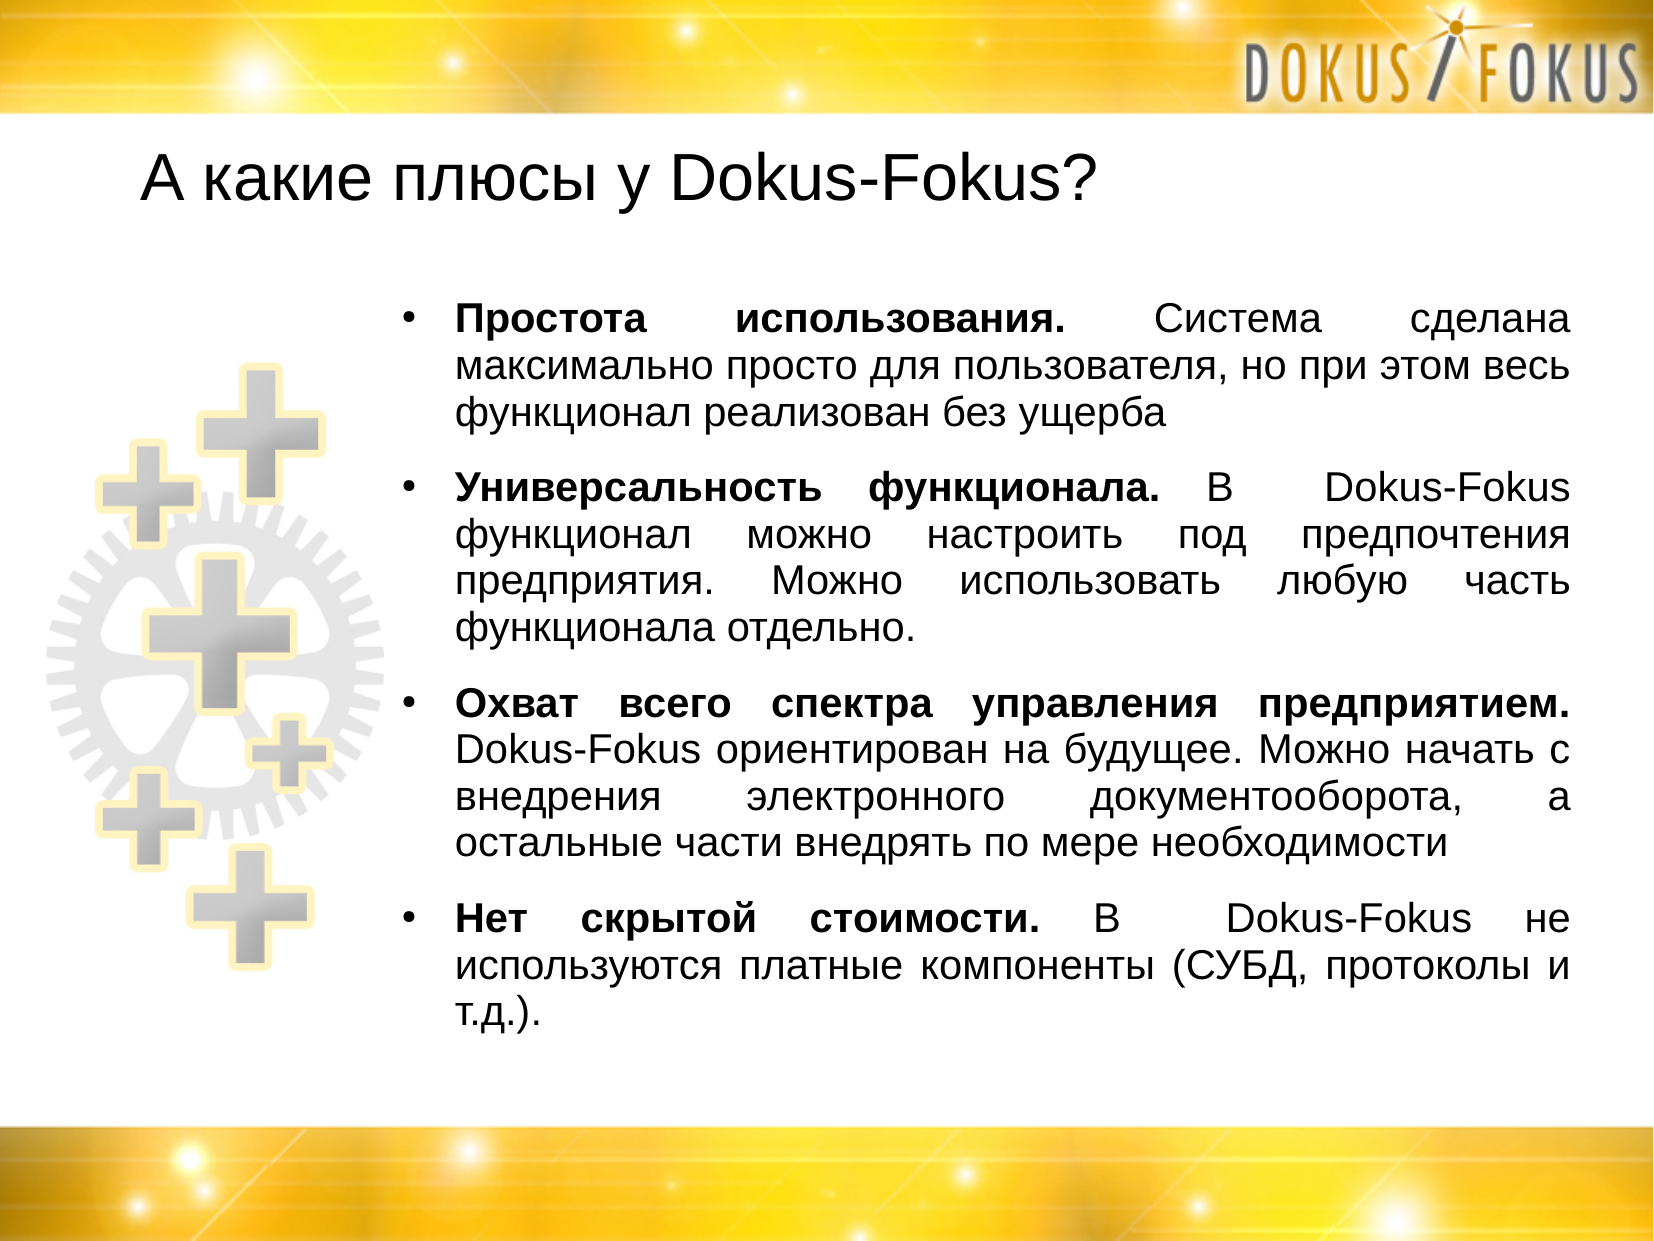

# А какие плюсы у Dokus-Fokus?
Простота использования. Система сделана максимально просто для пользователя, но при этом весь функционал реализован без ущерба
Универсальность функционала. В Dokus-Fokus функционал можно настроить под предпочтения предприятия. Можно использовать любую часть функционала отдельно.
Охват всего спектра управления предприятием. Dokus-Fokus ориентирован на будущее. Можно начать с внедрения электронного документооборота, а остальные части внедрять по мере необходимости
Нет скрытой стоимости. В Dokus-Fokus не используются платные компоненты (СУБД, протоколы и т.д.).